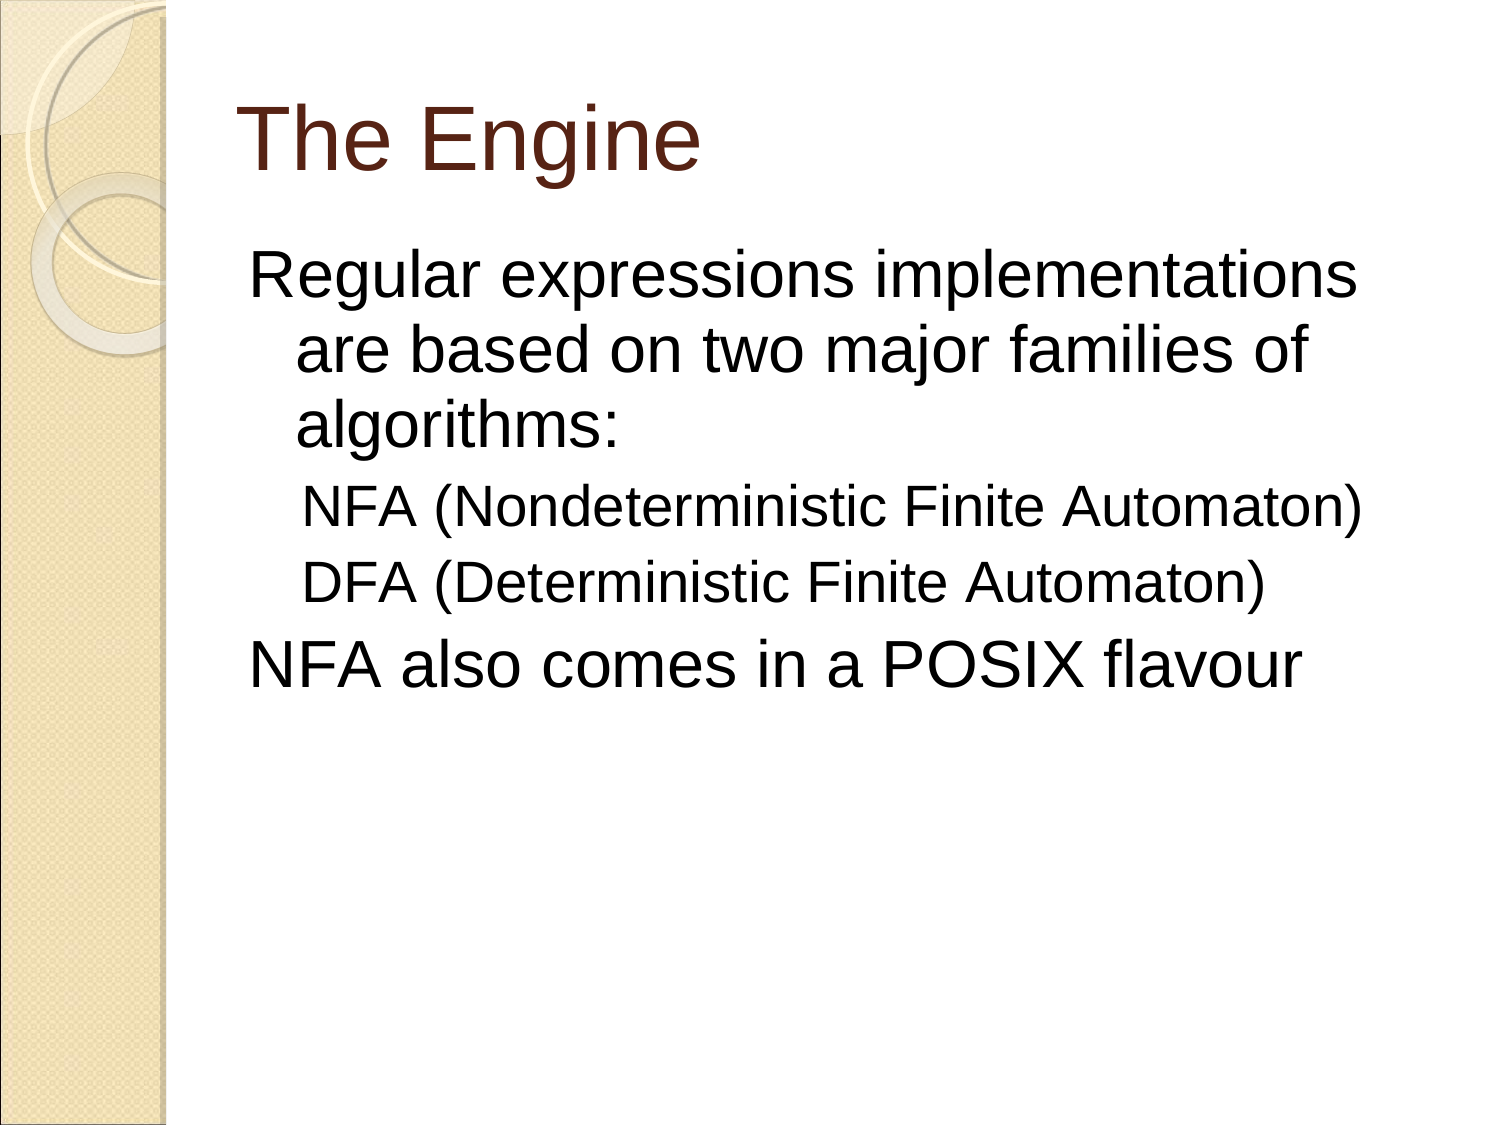

# The Engine
Regular expressions implementations are based on two major families of algorithms:
NFA (Nondeterministic Finite Automaton)
DFA (Deterministic Finite Automaton)
NFA also comes in a POSIX flavour